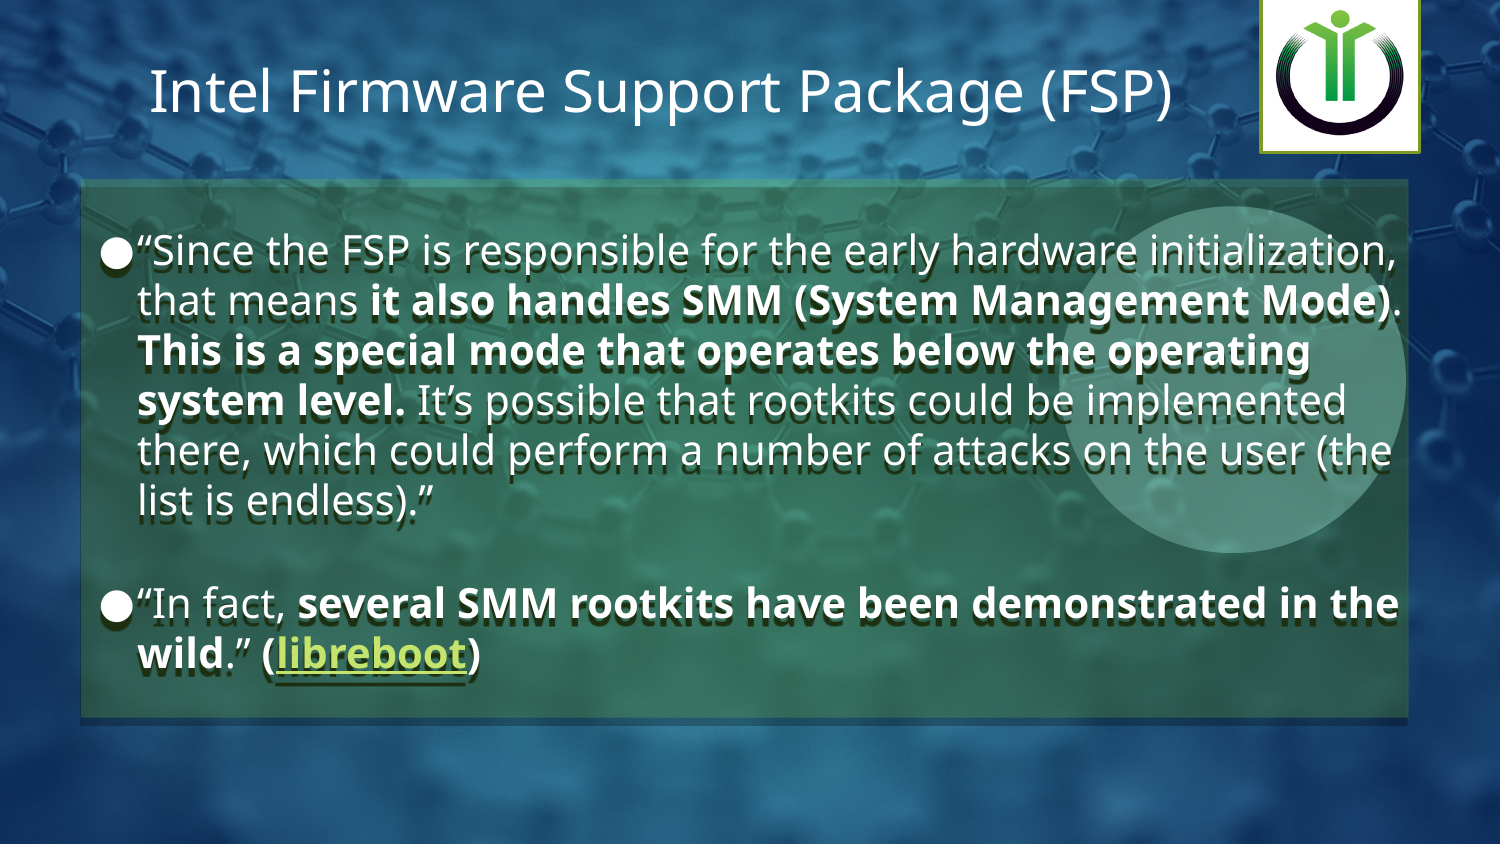

Intel Firmware Support Package (FSP)
“Since the FSP is responsible for the early hardware initialization, that means it also handles SMM (System Management Mode). This is a special mode that operates below the operating system level. It’s possible that rootkits could be implemented there, which could perform a number of attacks on the user (the list is endless).”
“In fact, several SMM rootkits have been demonstrated in the wild.” (libreboot)